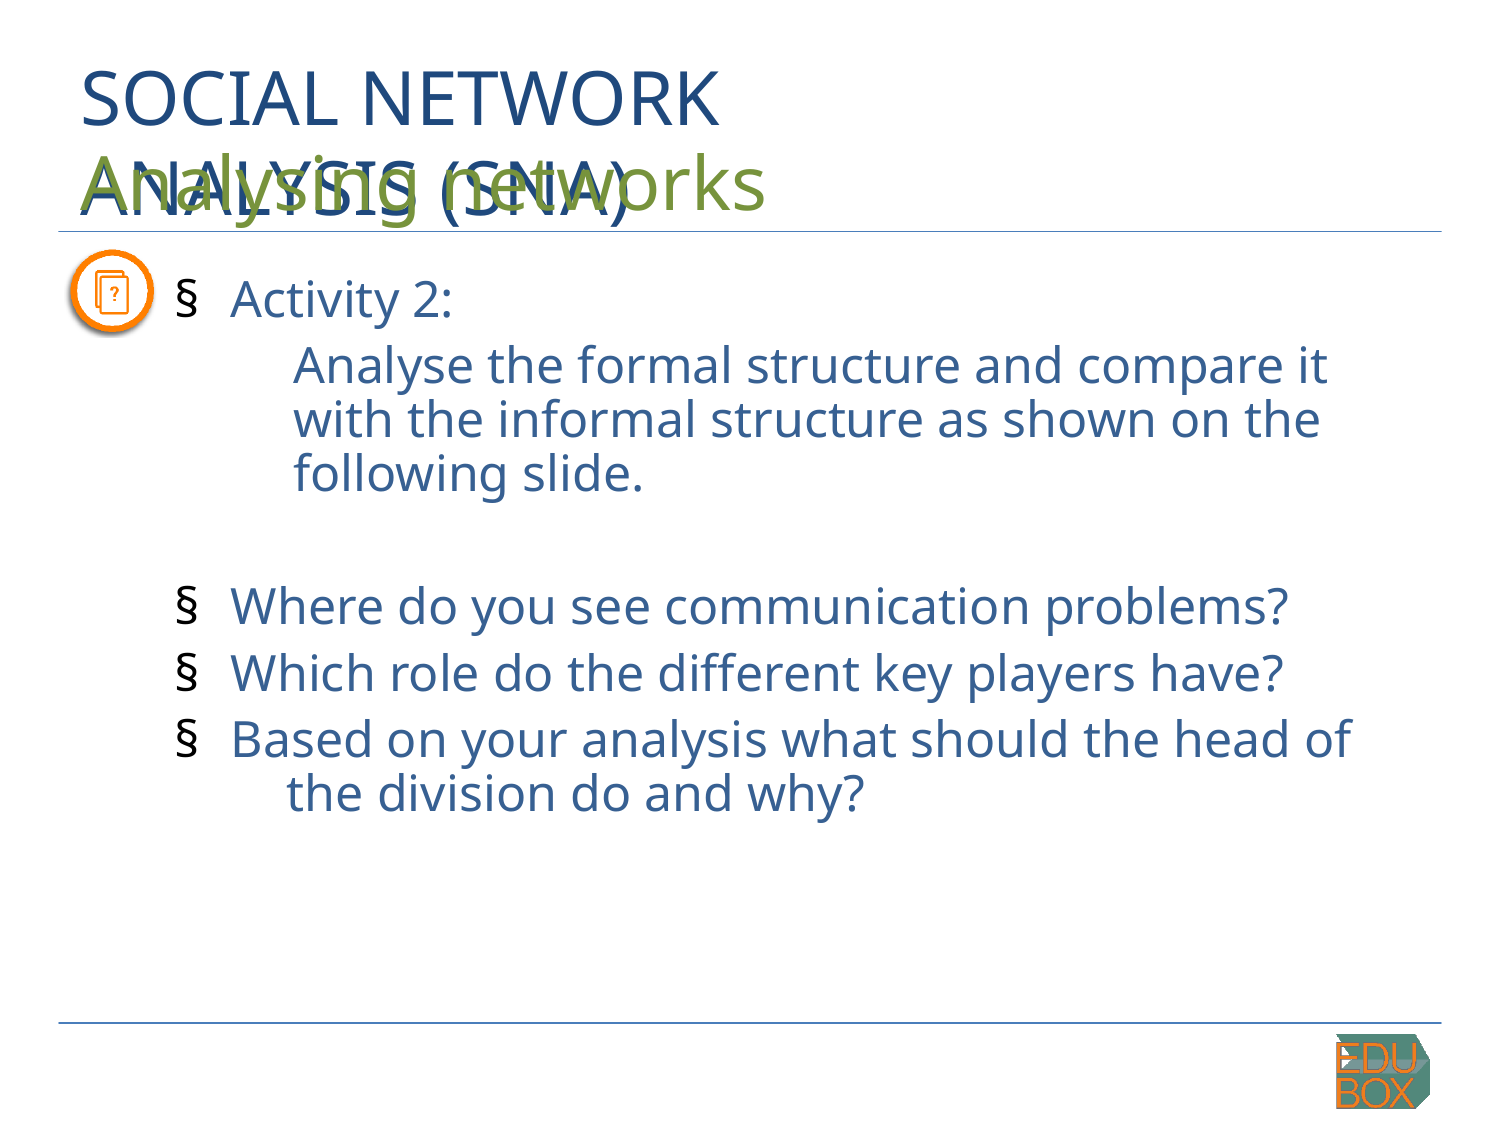

# SOCIAL NETWORK ANALYSIS (SNA)
Analysing networks
Activity 2:
Analyse the formal structure and compare it with the informal structure as shown on the following slide.
Where do you see communication problems?
Which role do the different key players have?
Based on your analysis what should the head of the division do and why?